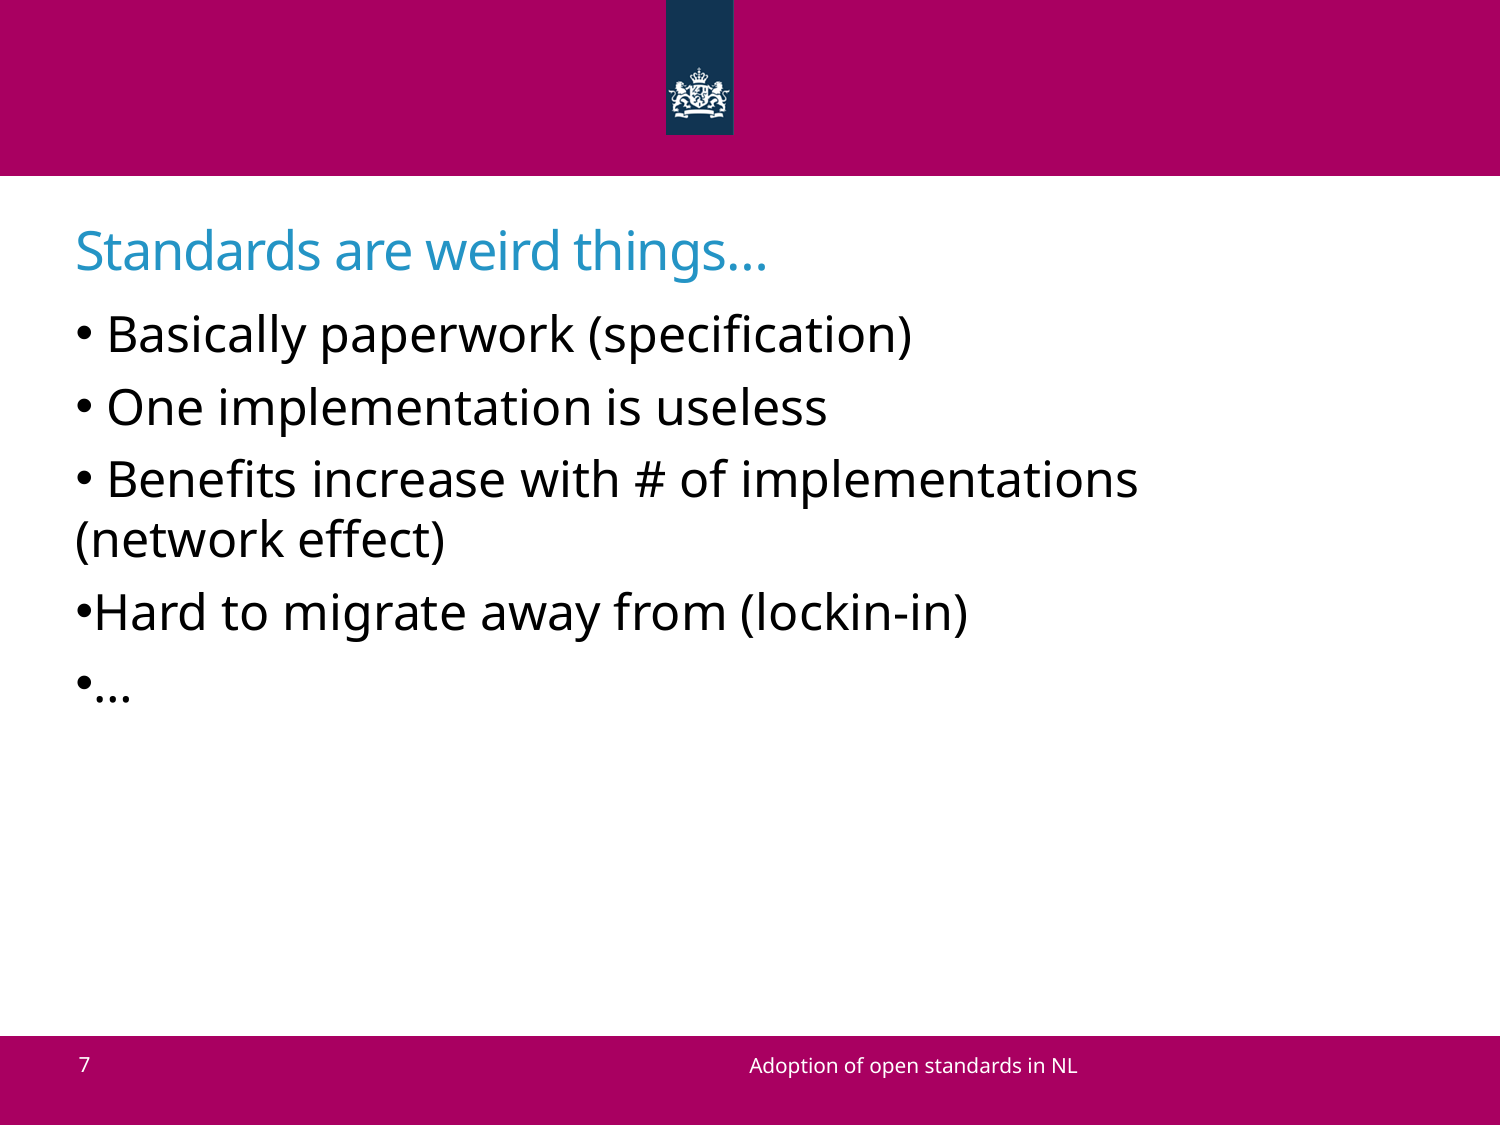

# Standards are weird things…
 Basically paperwork (specification)
 One implementation is useless
 Benefits increase with # of implementations (network effect)
Hard to migrate away from (lockin-in)
…
Adoption of open standards in NL